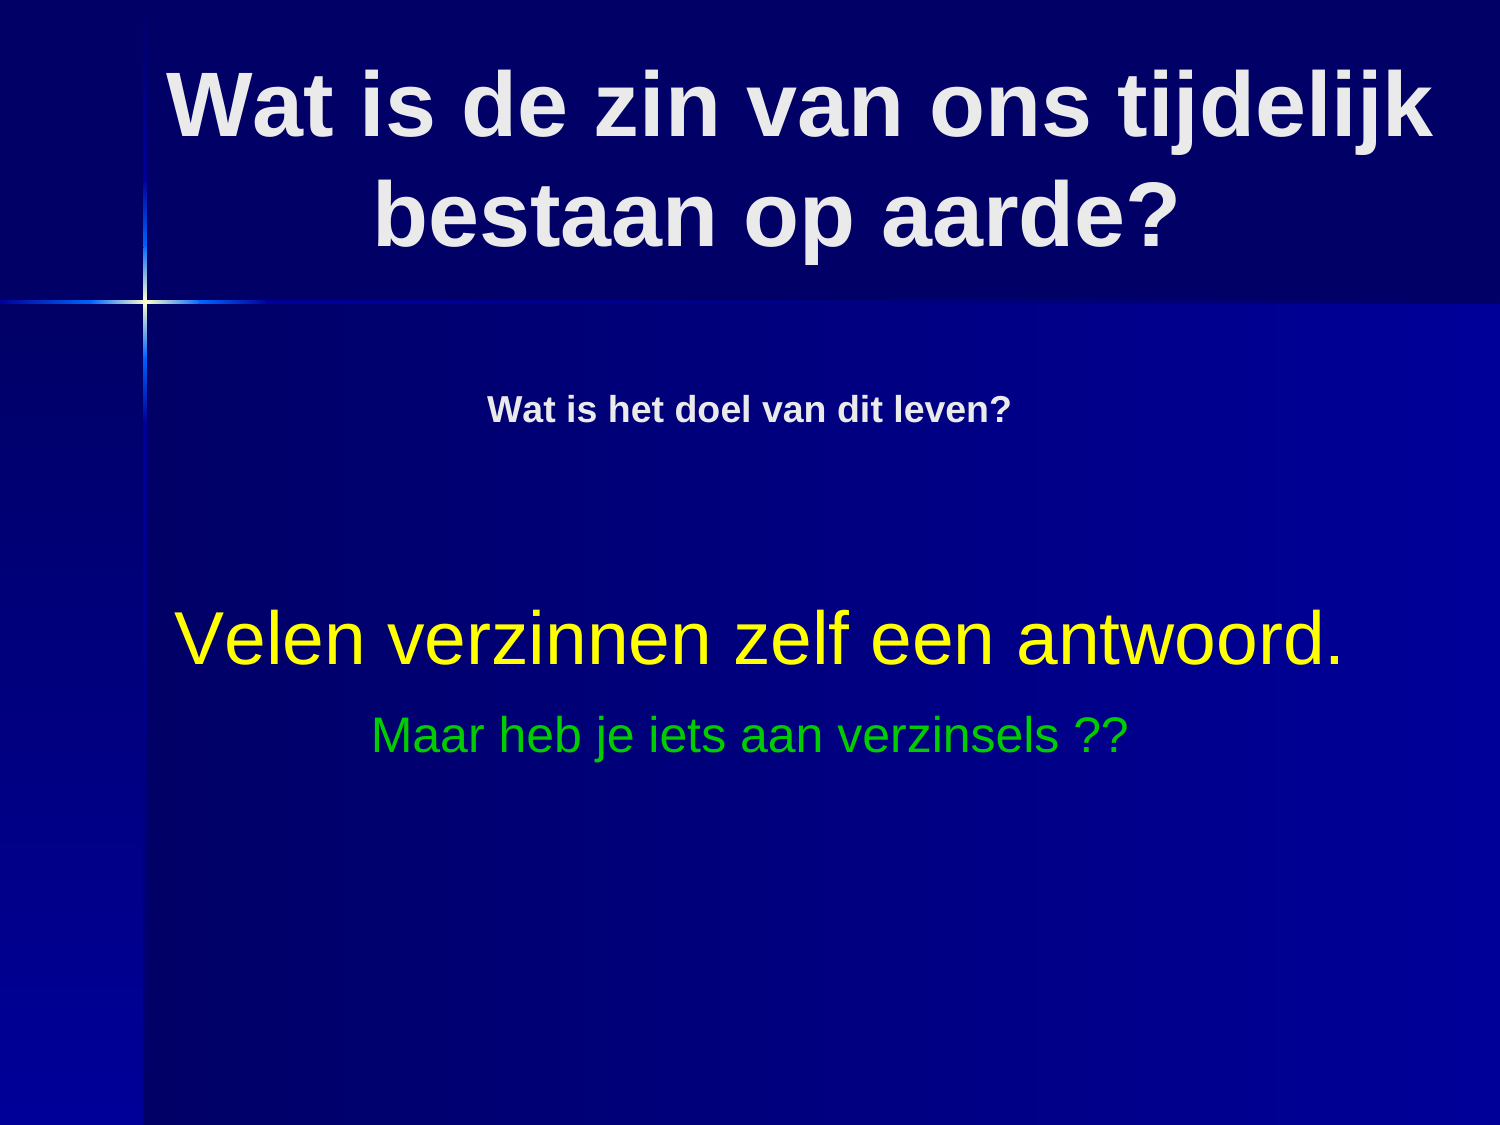

Wat is de zin van ons tijdelijk bestaan op aarde?
Wat is het doel van dit leven?
 Velen verzinnen zelf een antwoord.
Maar heb je iets aan verzinsels ??